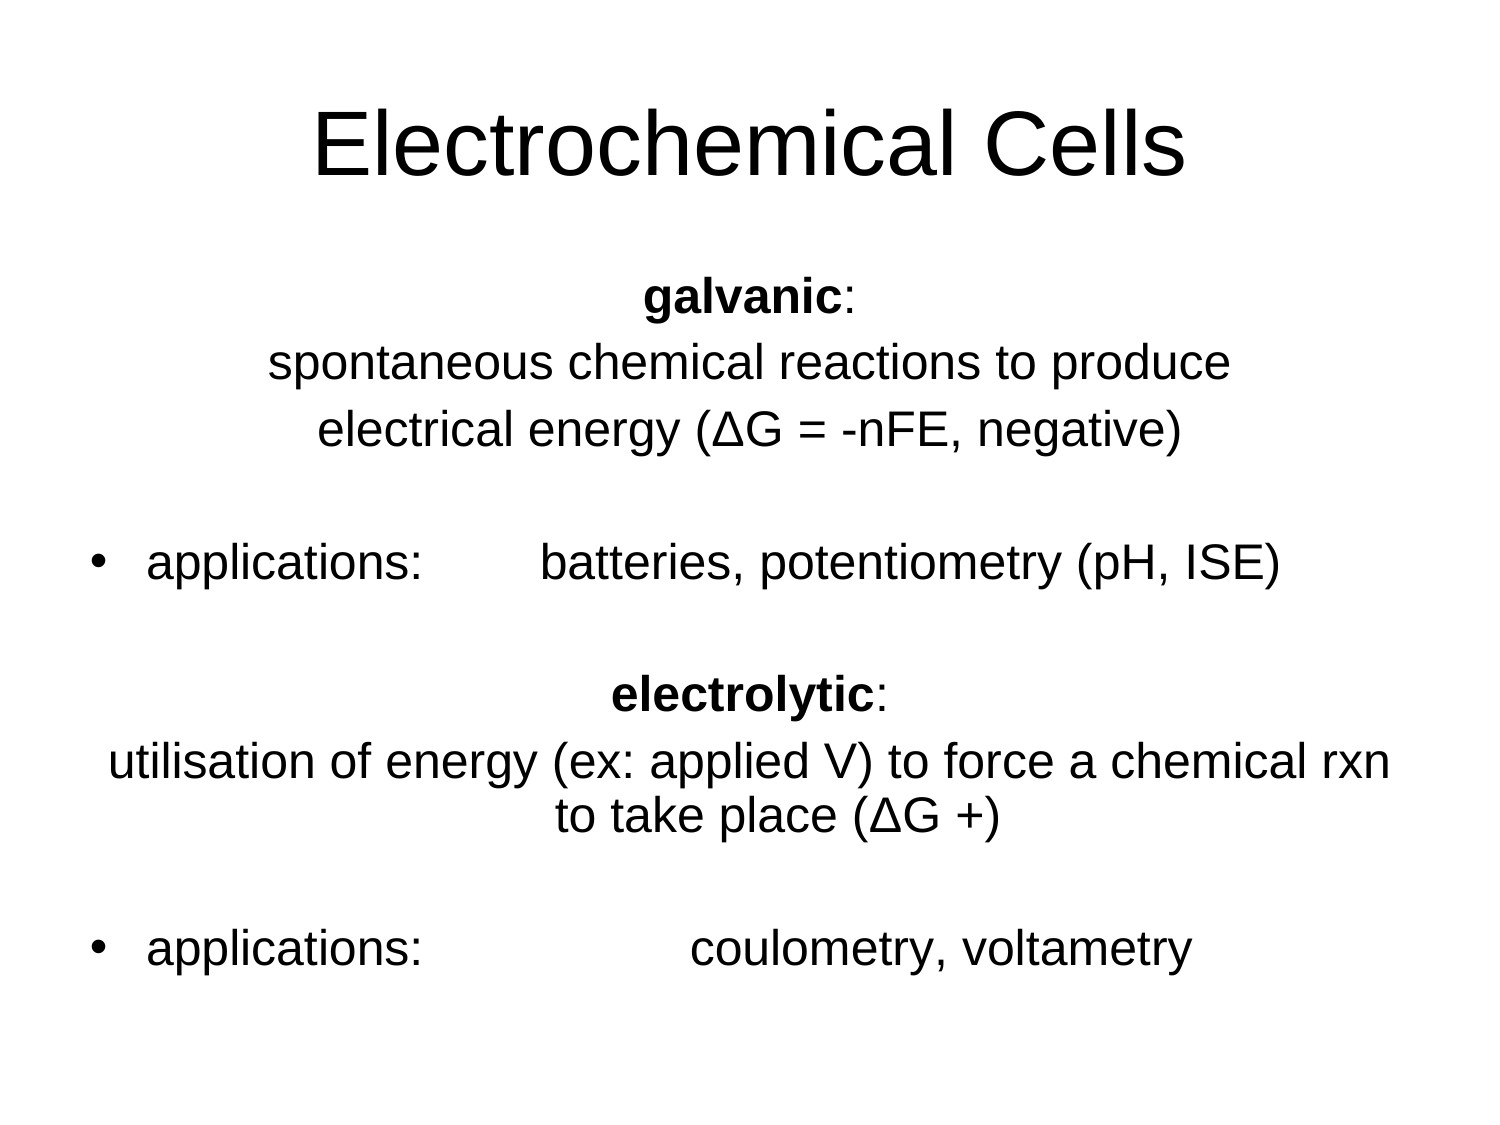

# Electrochemical Cells
galvanic:
spontaneous chemical reactions to produce
electrical energy (ΔG = -nFE, negative)
applications:	batteries, potentiometry (pH, ISE)
electrolytic:
utilisation of energy (ex: applied V) to force a chemical rxn to take place (ΔG +)
applications: 		coulometry, voltametry